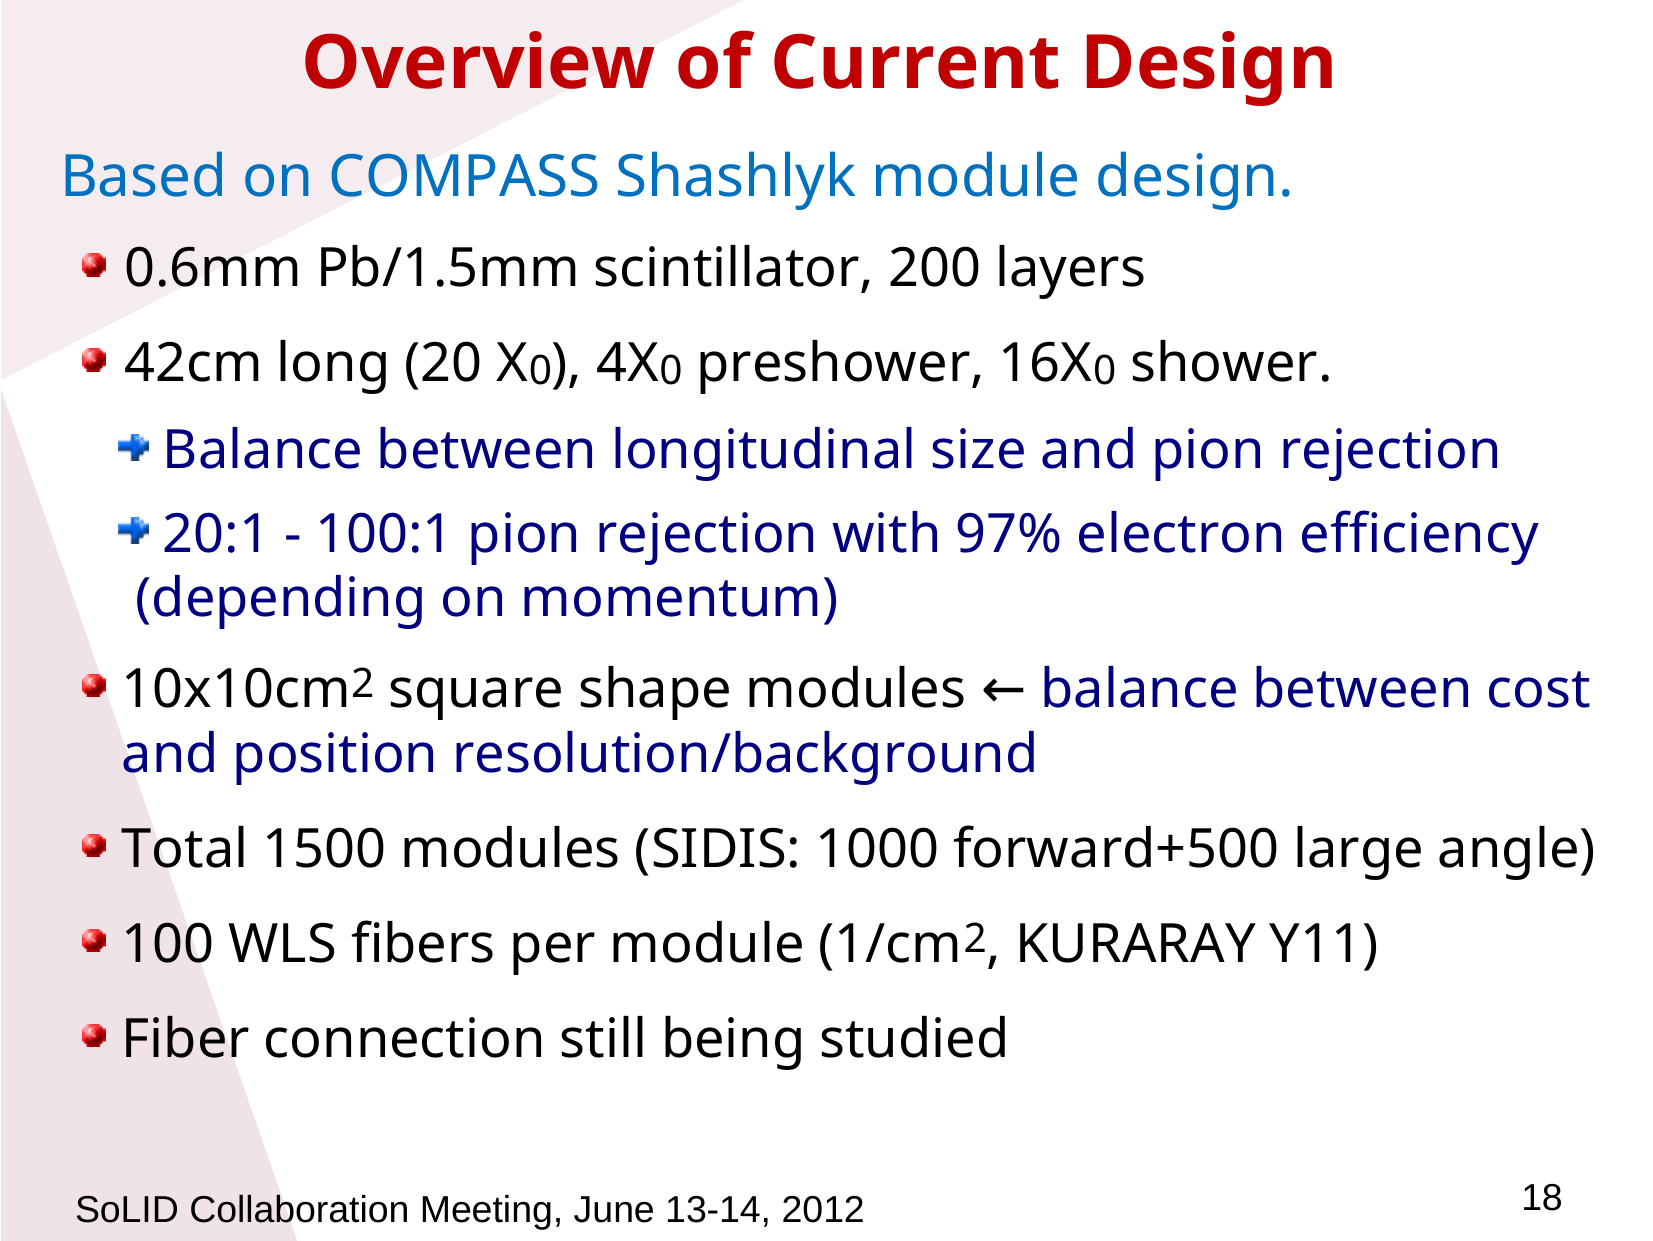

# Overview of Current Design
Based on COMPASS Shashlyk module design.
0.6mm Pb/1.5mm scintillator, 200 layers
42cm long (20 X0), 4X0 preshower, 16X0 shower.
 Balance between longitudinal size and pion rejection
 20:1 - 100:1 pion rejection with 97% electron efficiency (depending on momentum)
10x10cm2 square shape modules ← balance between cost and position resolution/background
Total 1500 modules (SIDIS: 1000 forward+500 large angle)
100 WLS fibers per module (1/cm2, KURARAY Y11)
Fiber connection still being studied
18